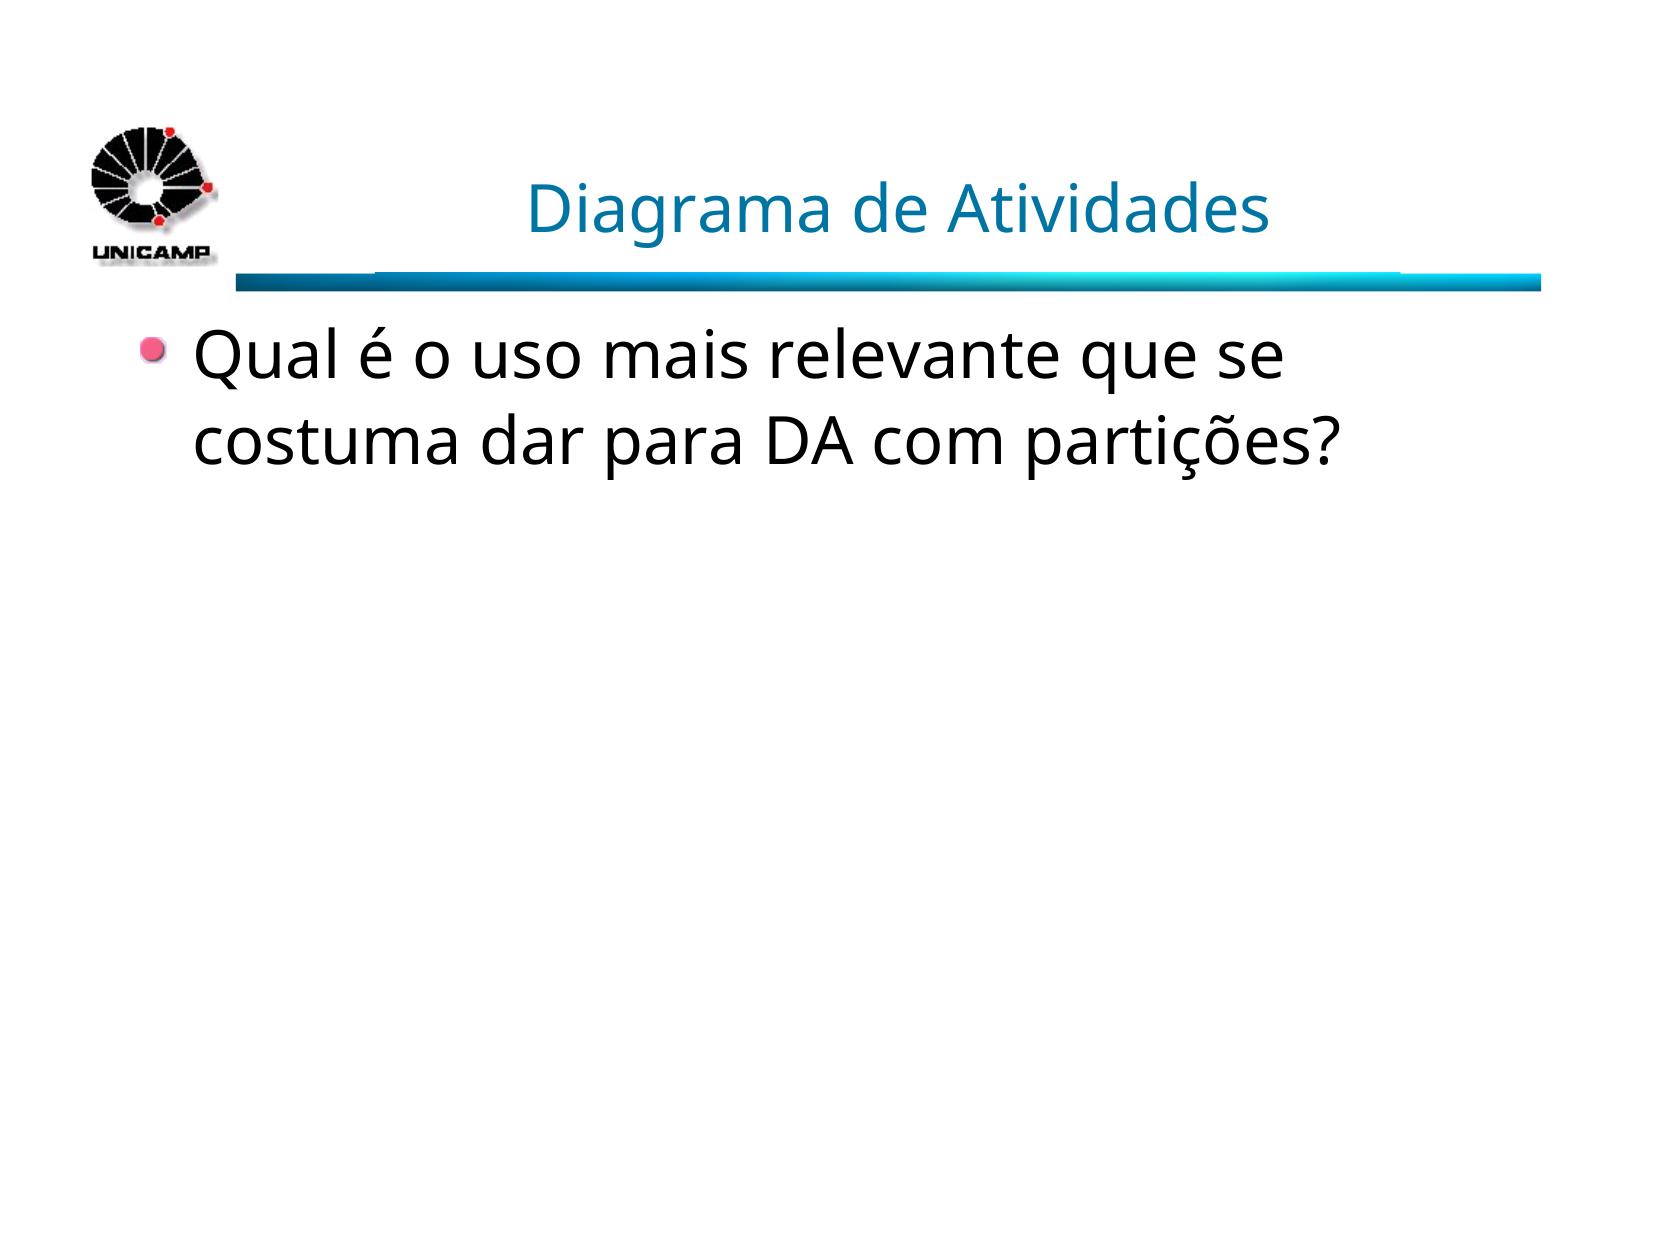

# Diagrama de Atividades
Qual é o uso mais relevante que se costuma dar para DA com partições?